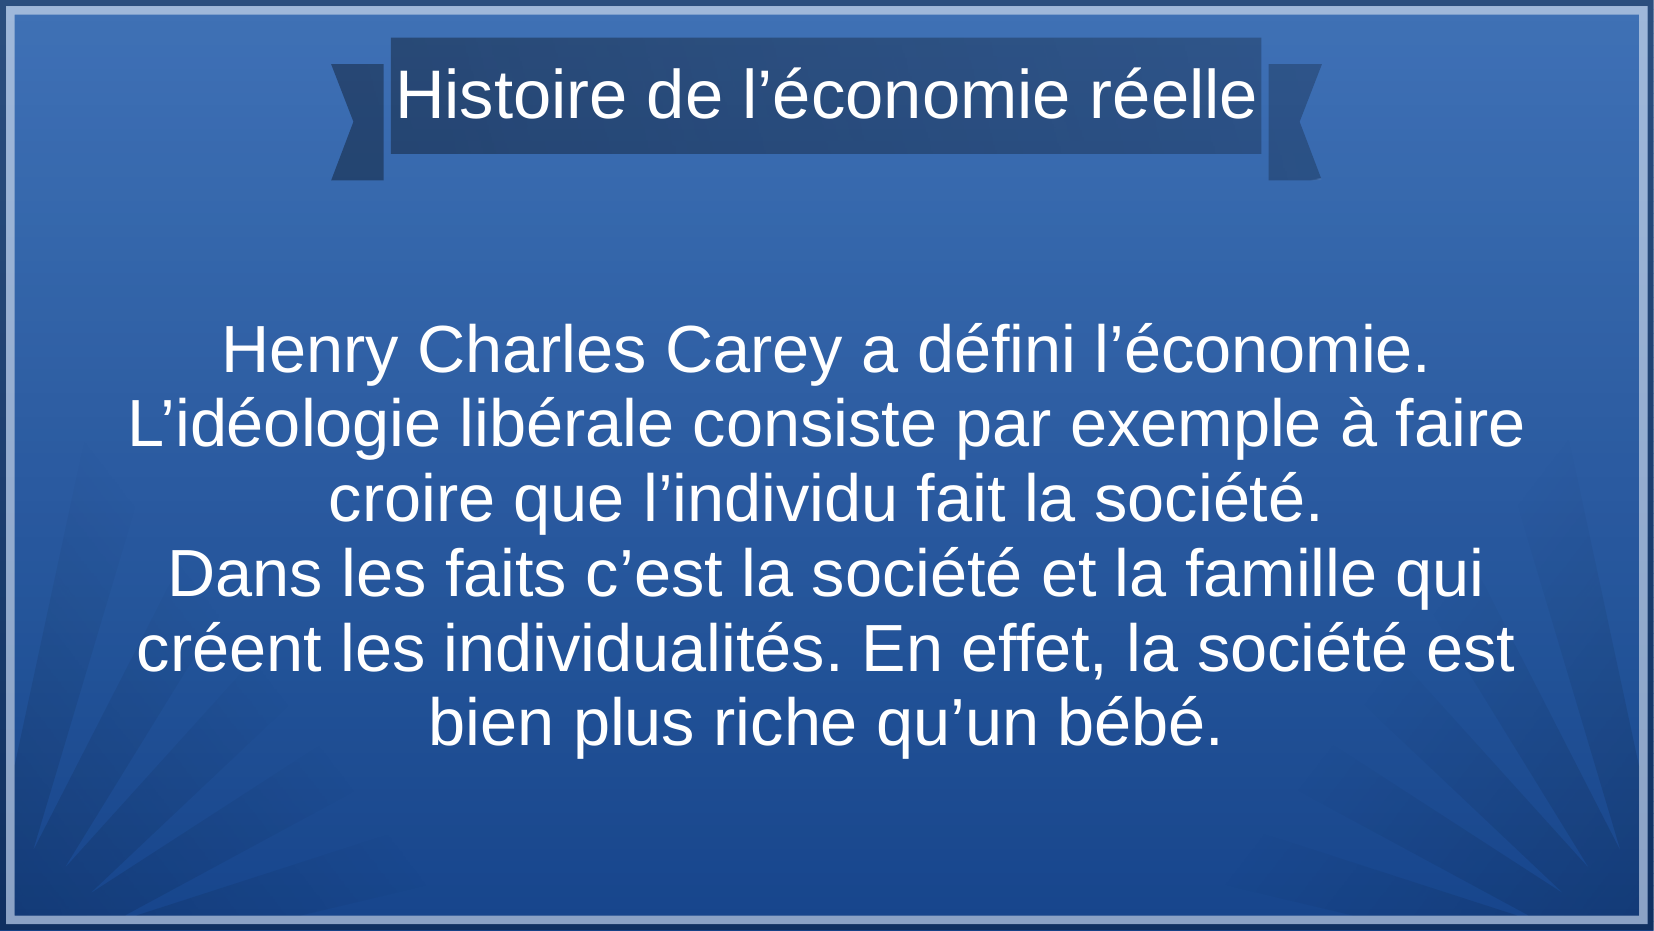

# Histoire de l’économie réelle
Henry Charles Carey a défini l’économie.
L’idéologie libérale consiste par exemple à faire croire que l’individu fait la société.
Dans les faits c’est la société et la famille qui créent les individualités. En effet, la société est bien plus riche qu’un bébé.